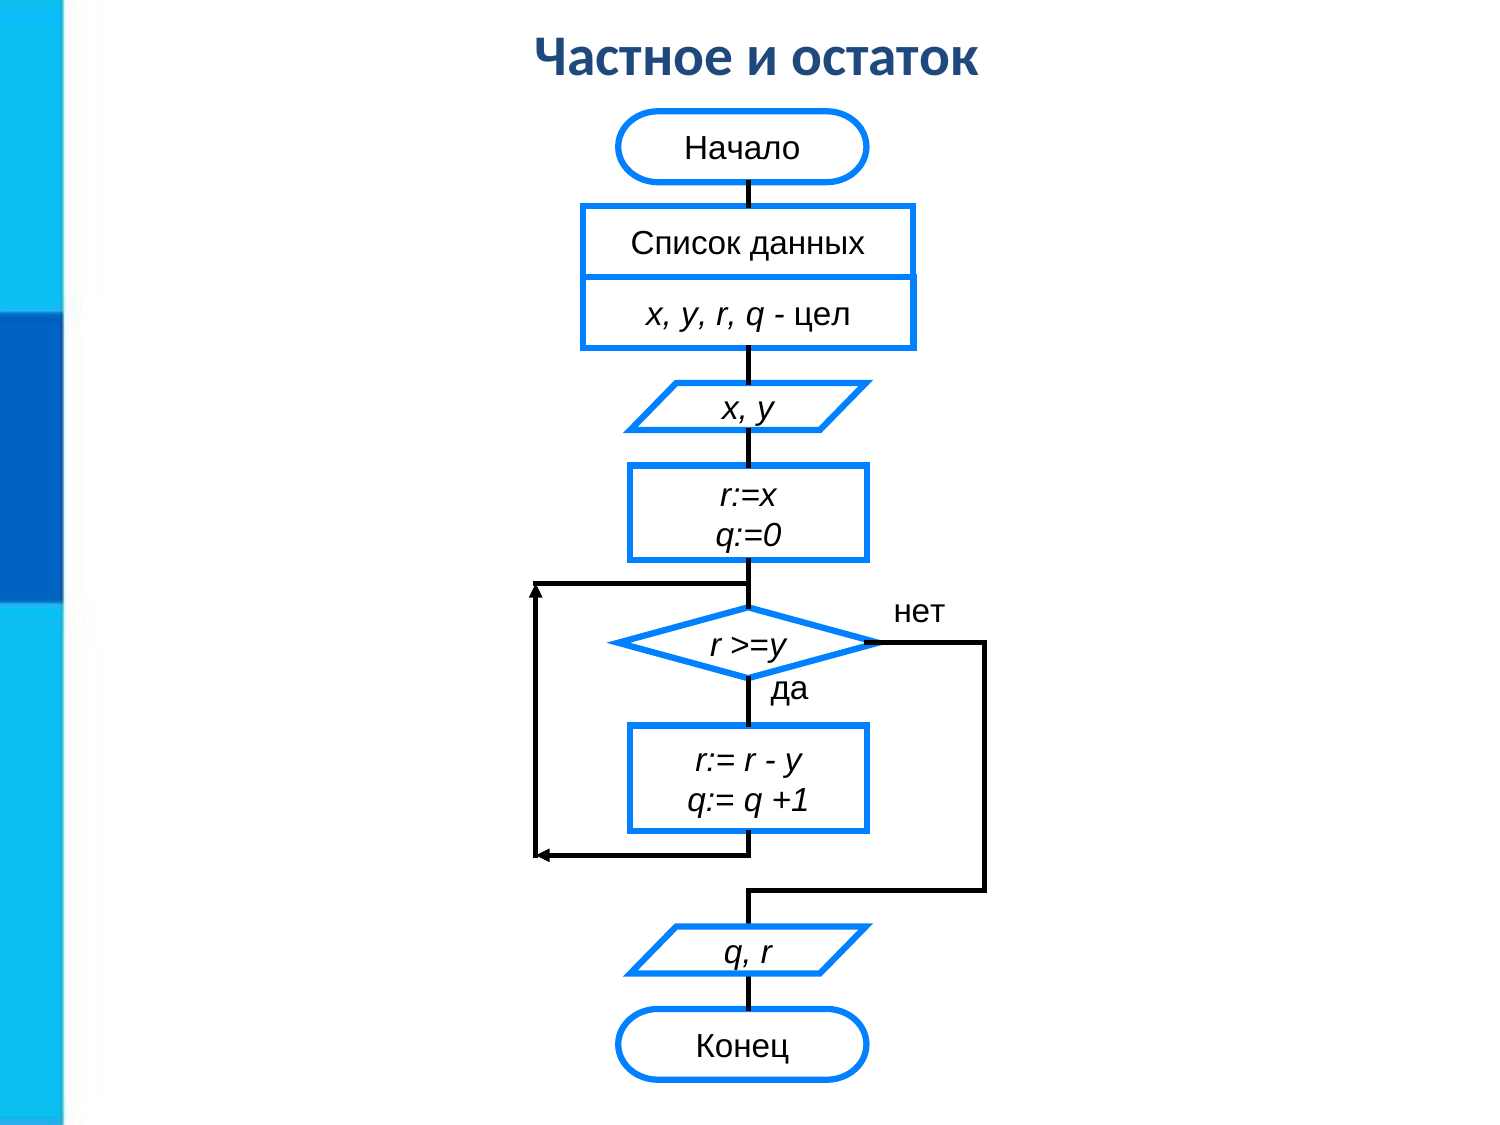

Частное и остаток
Начало
Список данных
x, y, r, q - цел
x, y
r:=x
q:=0
r >=y
r:= r - y
q:= q +1
q, r
Конец
нет
да